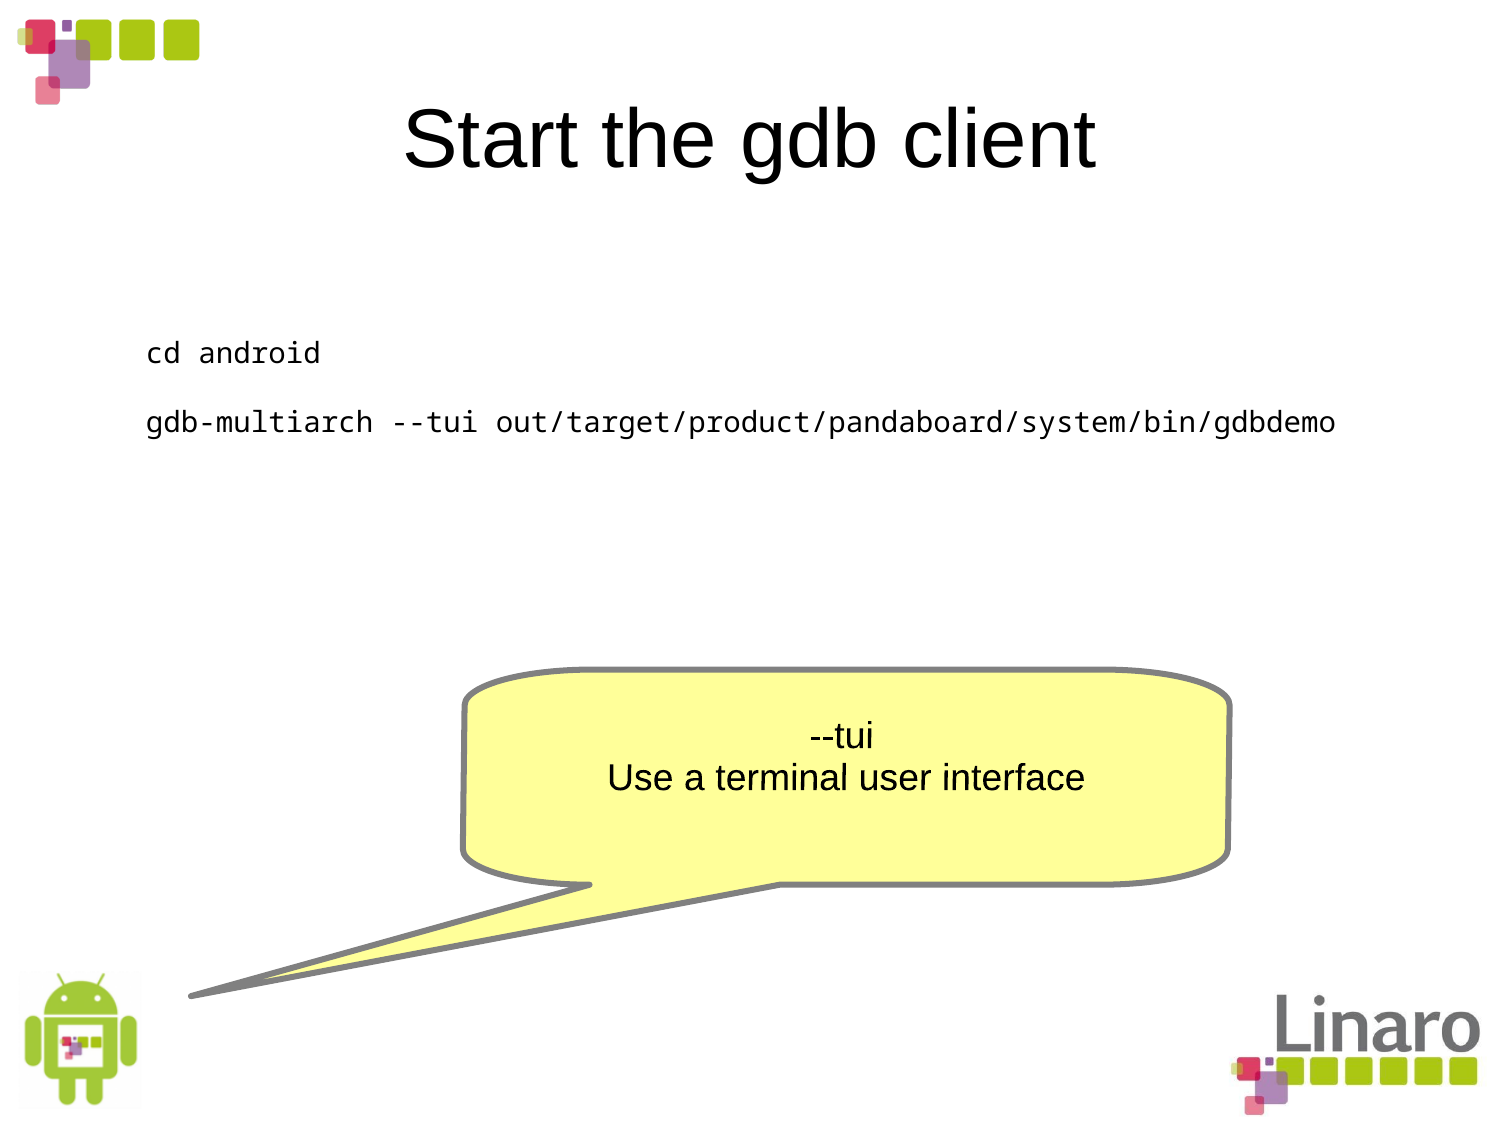

# Start the gdb client
cd android
gdb-multiarch --tui out/target/product/pandaboard/system/bin/gdbdemo
--tui
Use a terminal user interface